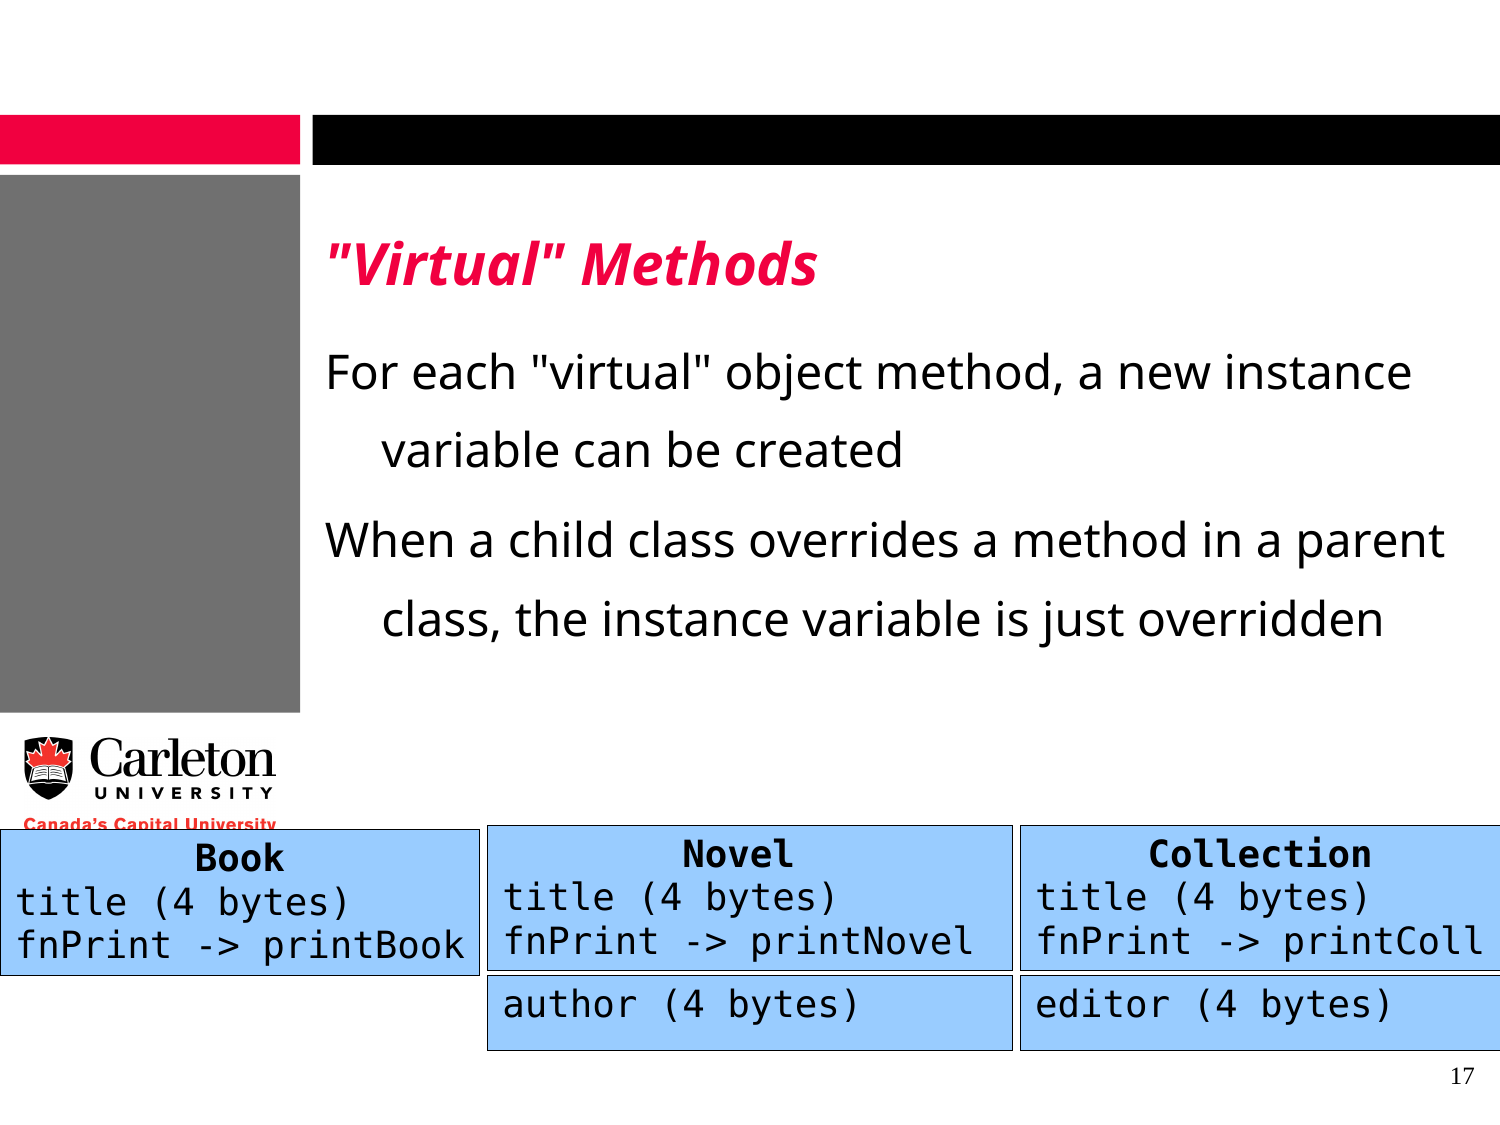

# "Virtual" Methods
For each "virtual" object method, a new instance variable can be created
When a child class overrides a method in a parent class, the instance variable is just overridden
Novel
title (4 bytes)
fnPrint -> printNovel
Collection
title (4 bytes)
fnPrint -> printColl
Book
title (4 bytes)
fnPrint -> printBook
author (4 bytes)
editor (4 bytes)
17